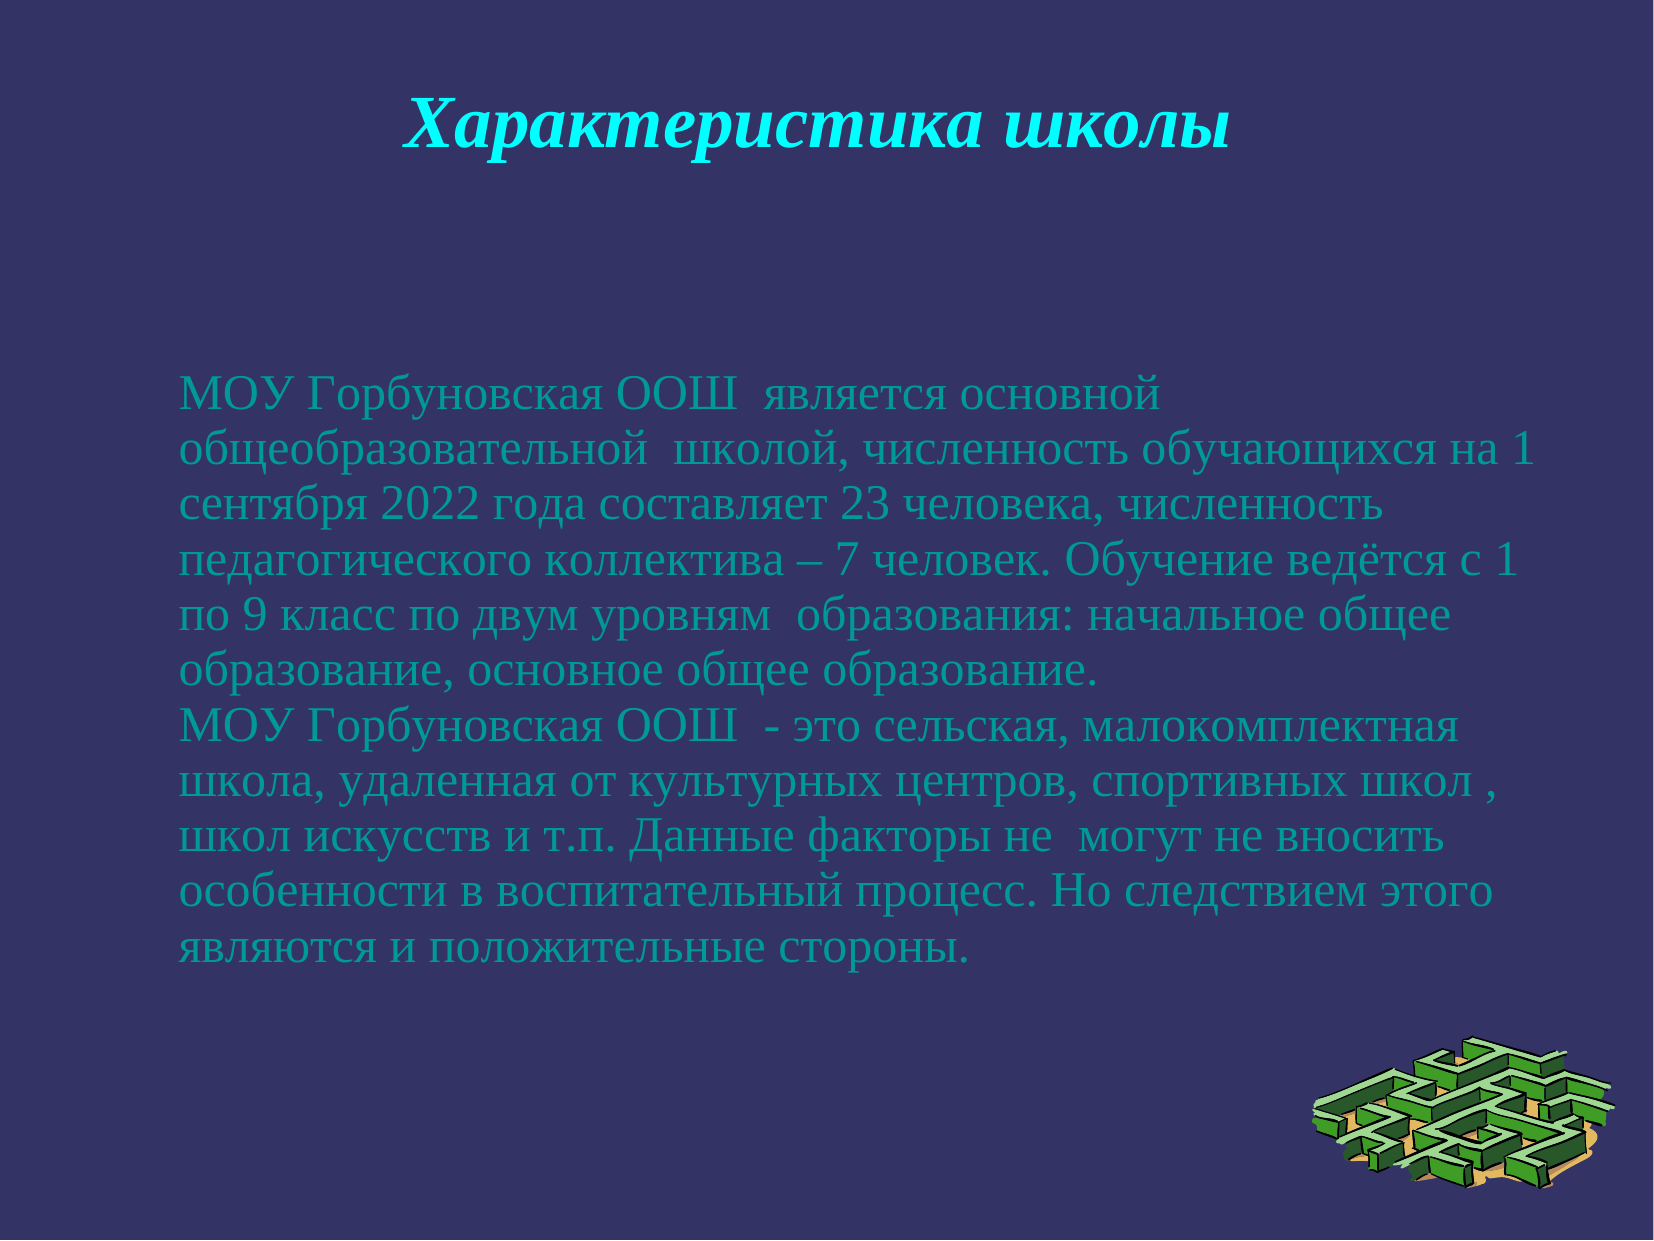

# Характеристика школы
МОУ Горбуновская ООШ является основной общеобразовательной школой, численность обучающихся на 1 сентября 2022 года составляет 23 человека, численность педагогического коллектива – 7 человек. Обучение ведётся с 1 по 9 класс по двум уровням образования: начальное общее образование, основное общее образование.
МОУ Горбуновская ООШ - это сельская, малокомплектная школа, удаленная от культурных центров, спортивных школ , школ искусств и т.п. Данные факторы не могут не вносить особенности в воспитательный процесс. Но следствием этого являются и положительные стороны.